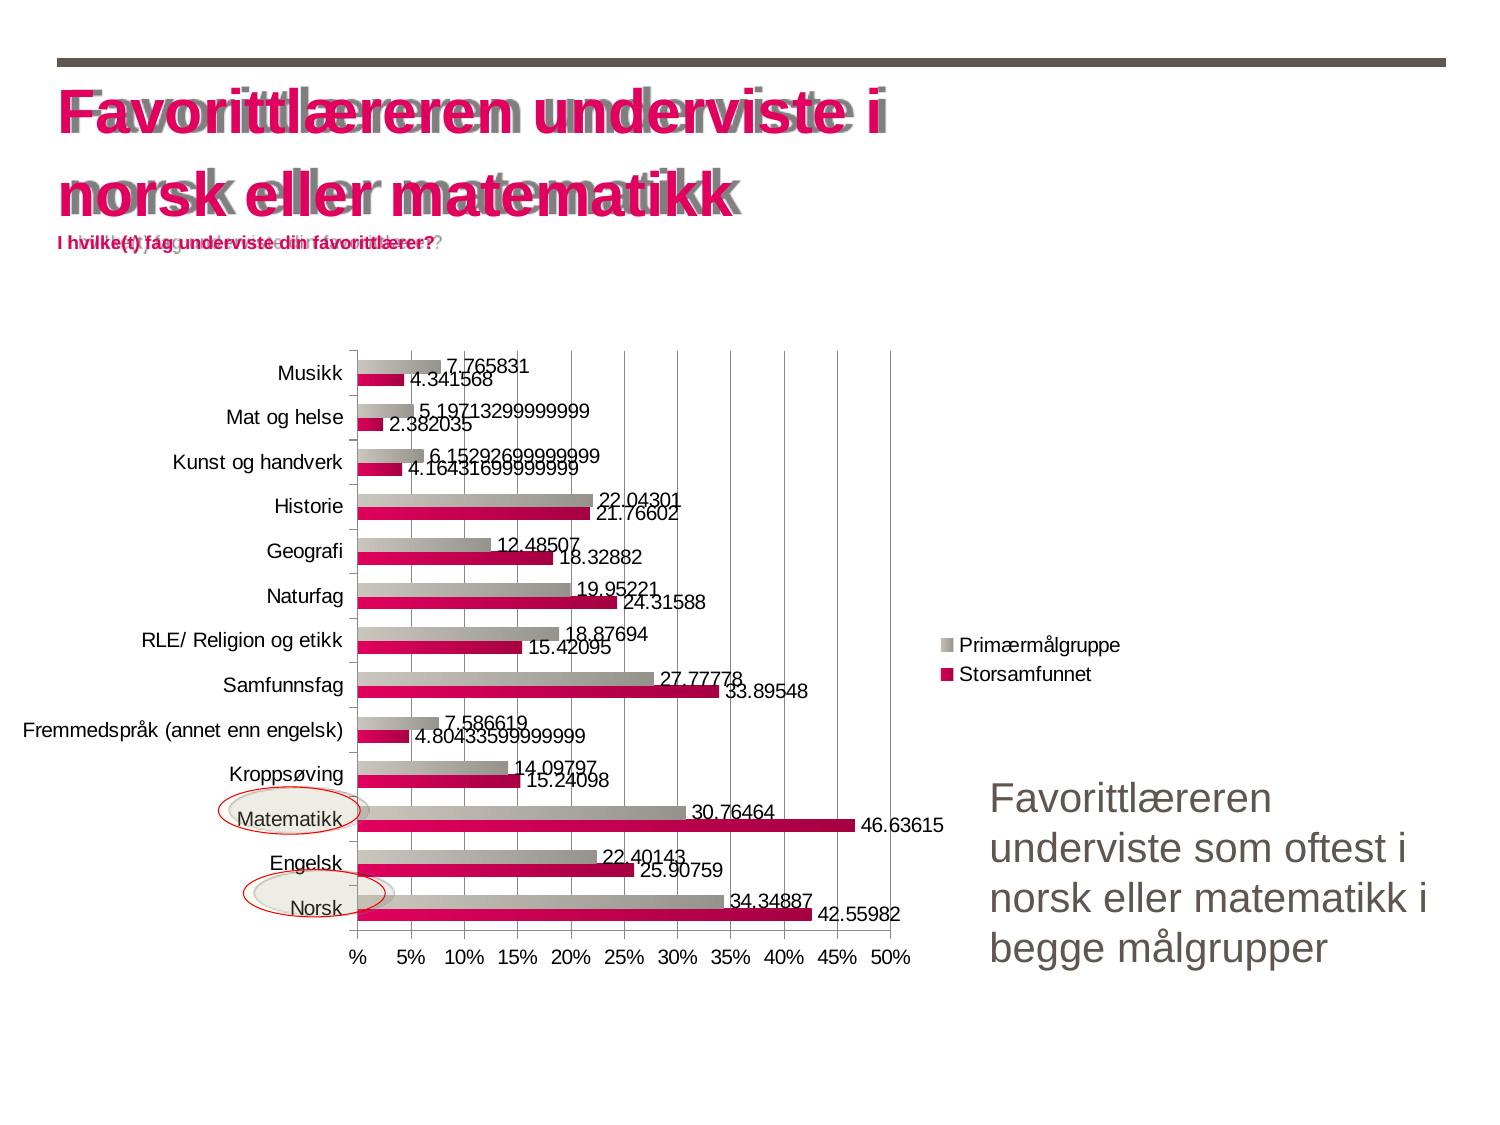

# Favorittlæreren underviste i norsk eller matematikk I hvilke(t) fag underviste din favorittlærer?
### Chart
| Category | Storsamfunnet | Primærmålgruppe |
|---|---|---|
| Norsk | 42.55982 | 34.34887 |
| Engelsk | 25.90759 | 22.40143 |
| Matematikk | 46.63615 | 30.76464 |
| Kroppsøving | 15.24098 | 14.09797 |
| Fremmedspråk (annet enn engelsk) | 4.80433599999999 | 7.586619 |
| Samfunnsfag | 33.89548 | 27.77778 |
| RLE/ Religion og etikk | 15.42095 | 18.87694 |
| Naturfag | 24.31588 | 19.95221 |
| Geografi | 18.32882 | 12.48507 |
| Historie | 21.76602 | 22.04301 |
| Kunst og handverk | 4.16431699999999 | 6.15292699999999 |
| Mat og helse | 2.382035 | 5.19713299999999 |
| Musikk | 4.341568 | 7.765831 |Favorittlæreren underviste som oftest i norsk eller matematikk i begge målgrupper